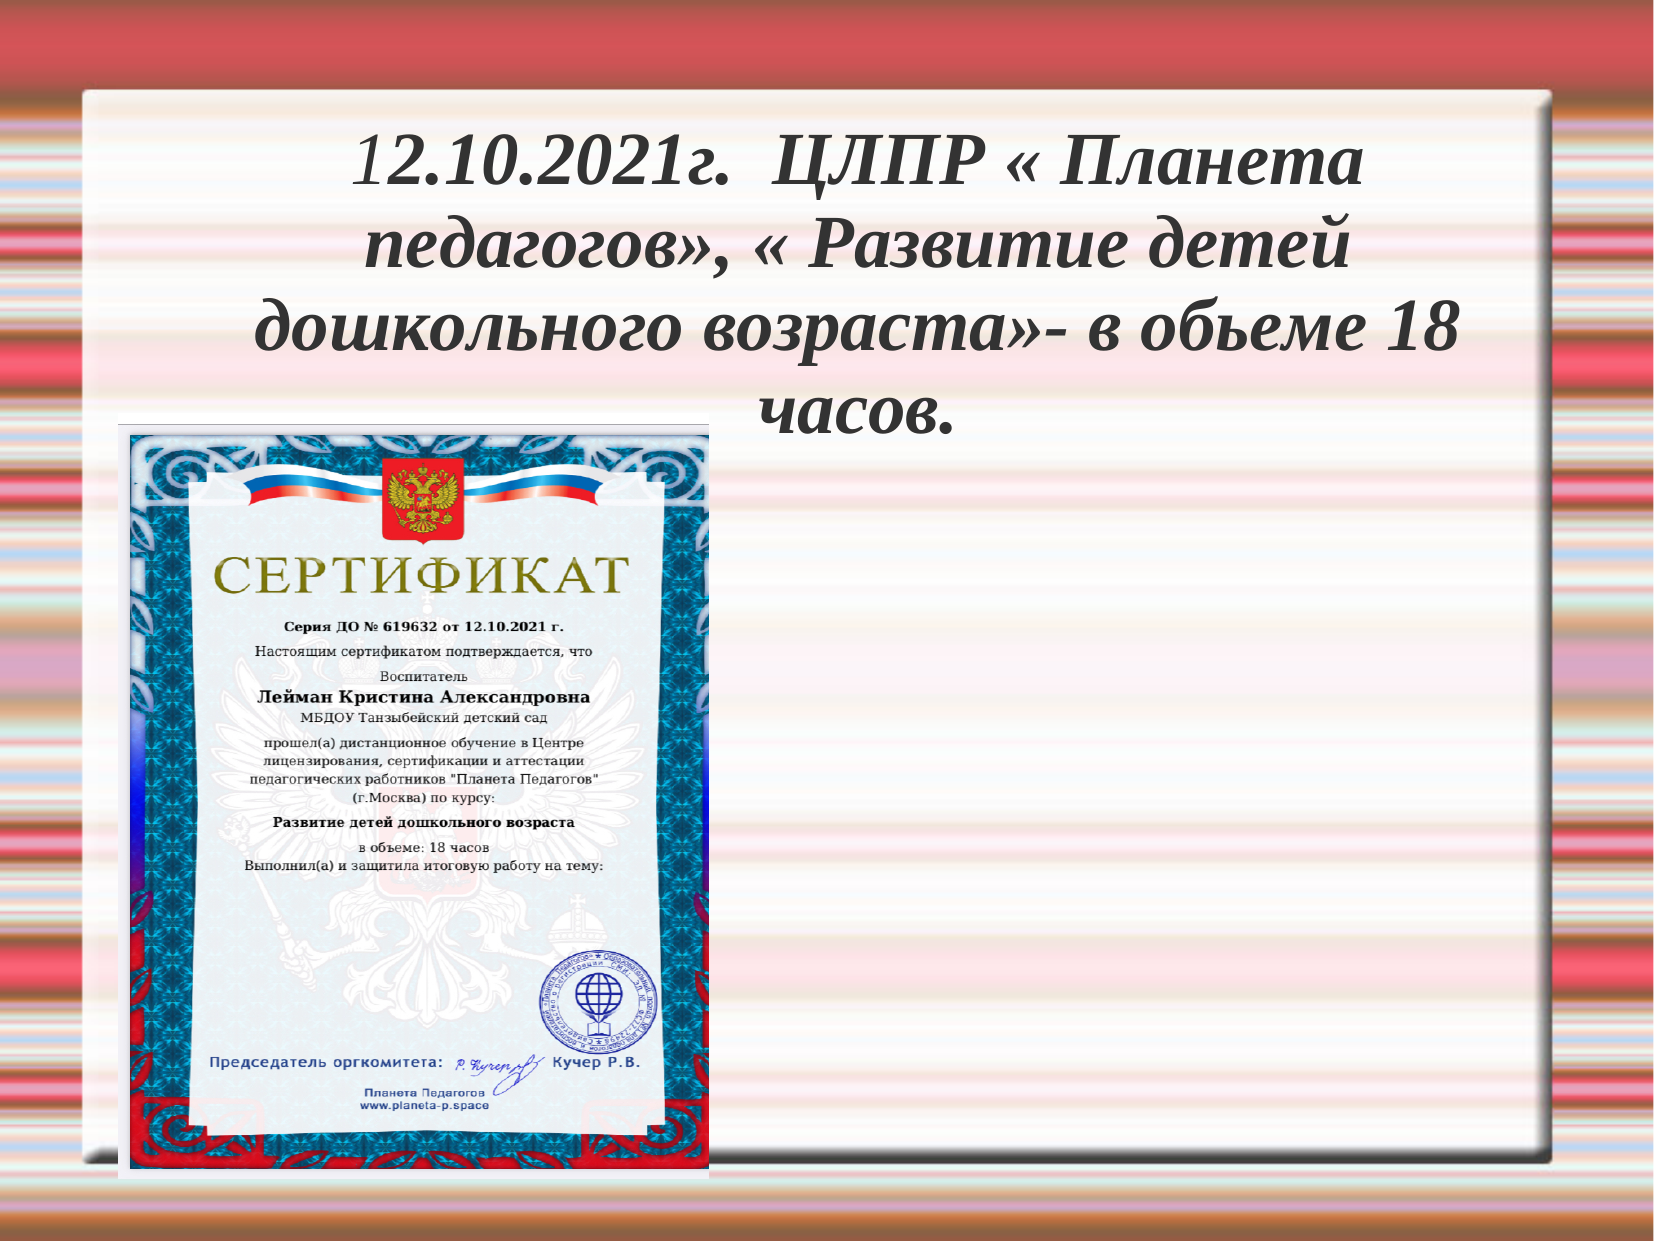

#
12.10.2021г. ЦЛПР « Планета педагогов», « Развитие детей дошкольного возраста»- в обьеме 18 часов.